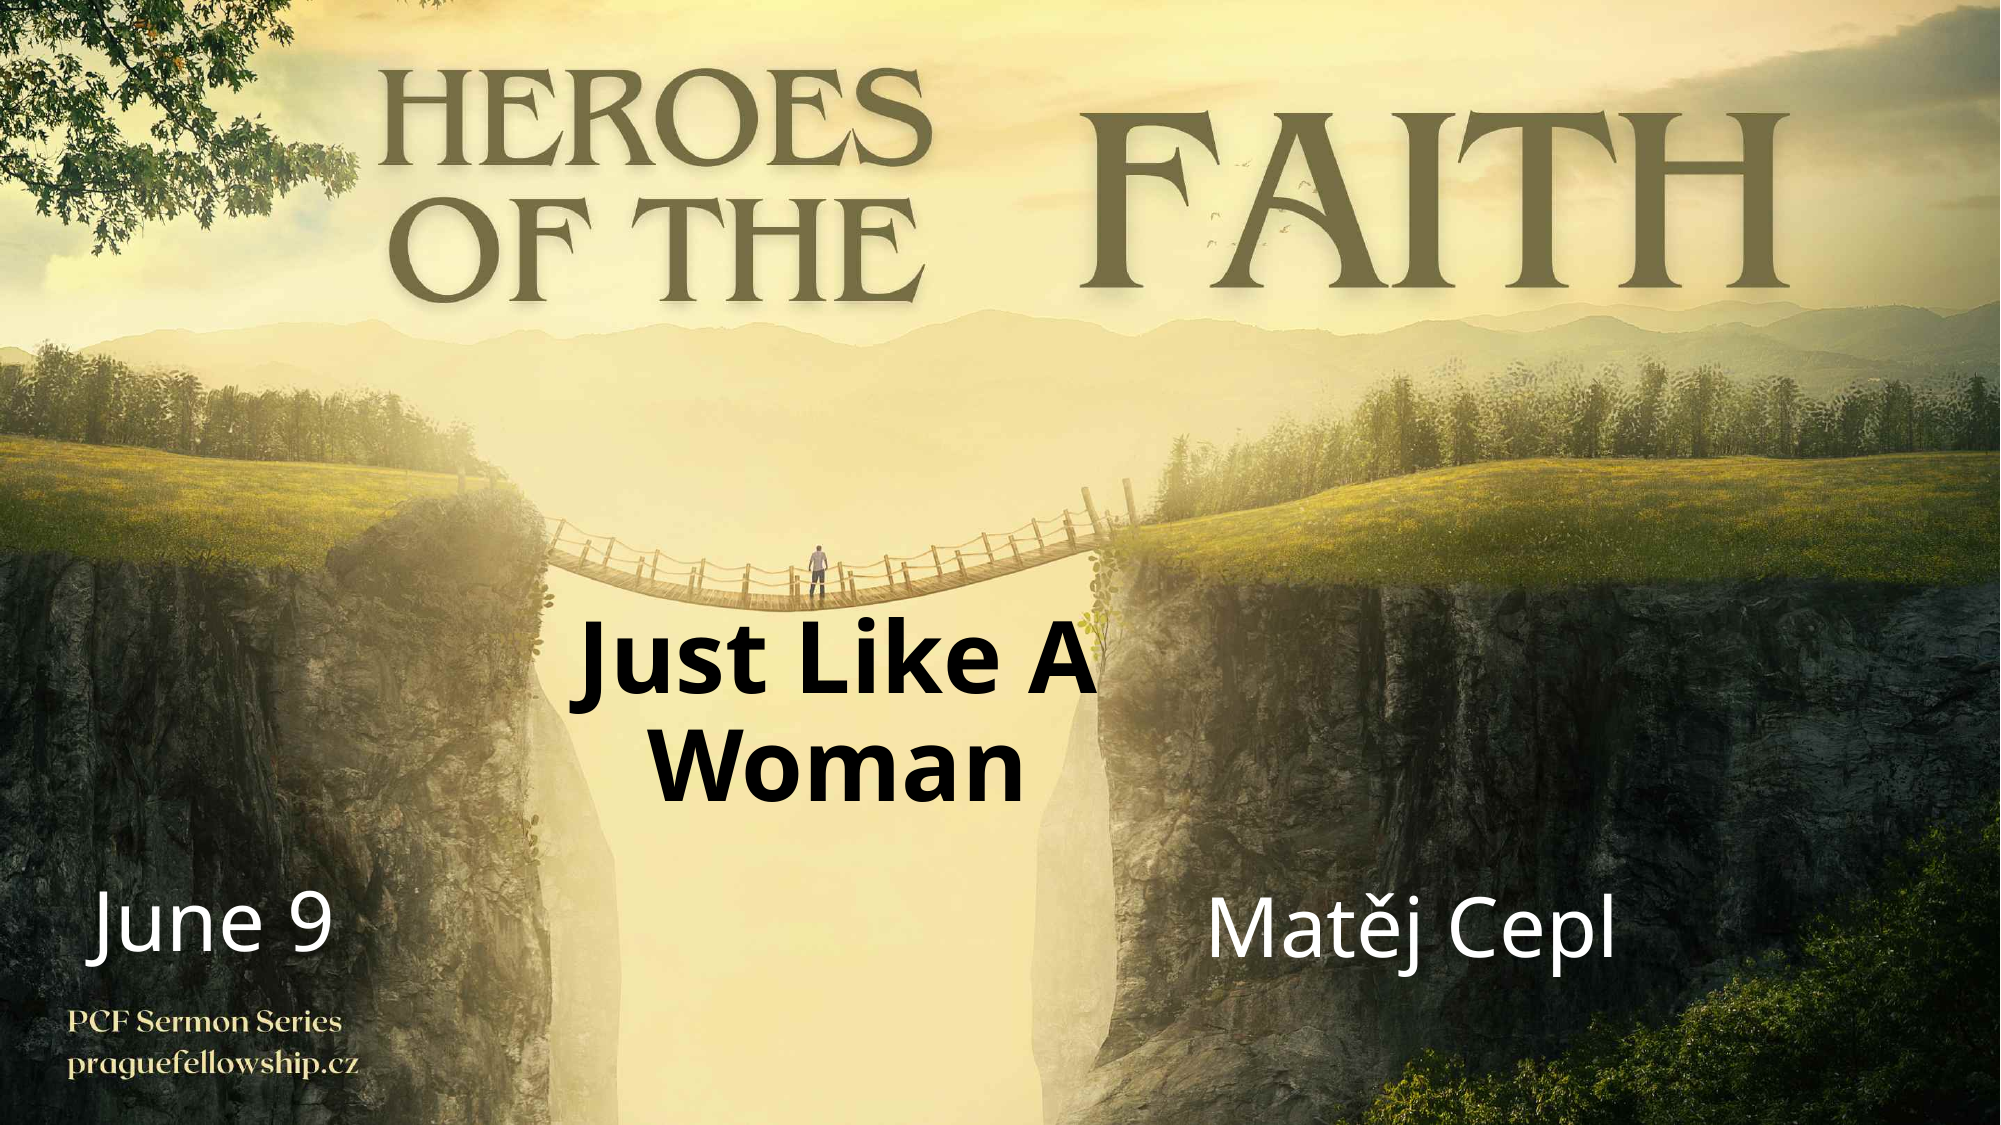

# Just Like A Woman
Speaker
Date
June 9
Matěj Cepl